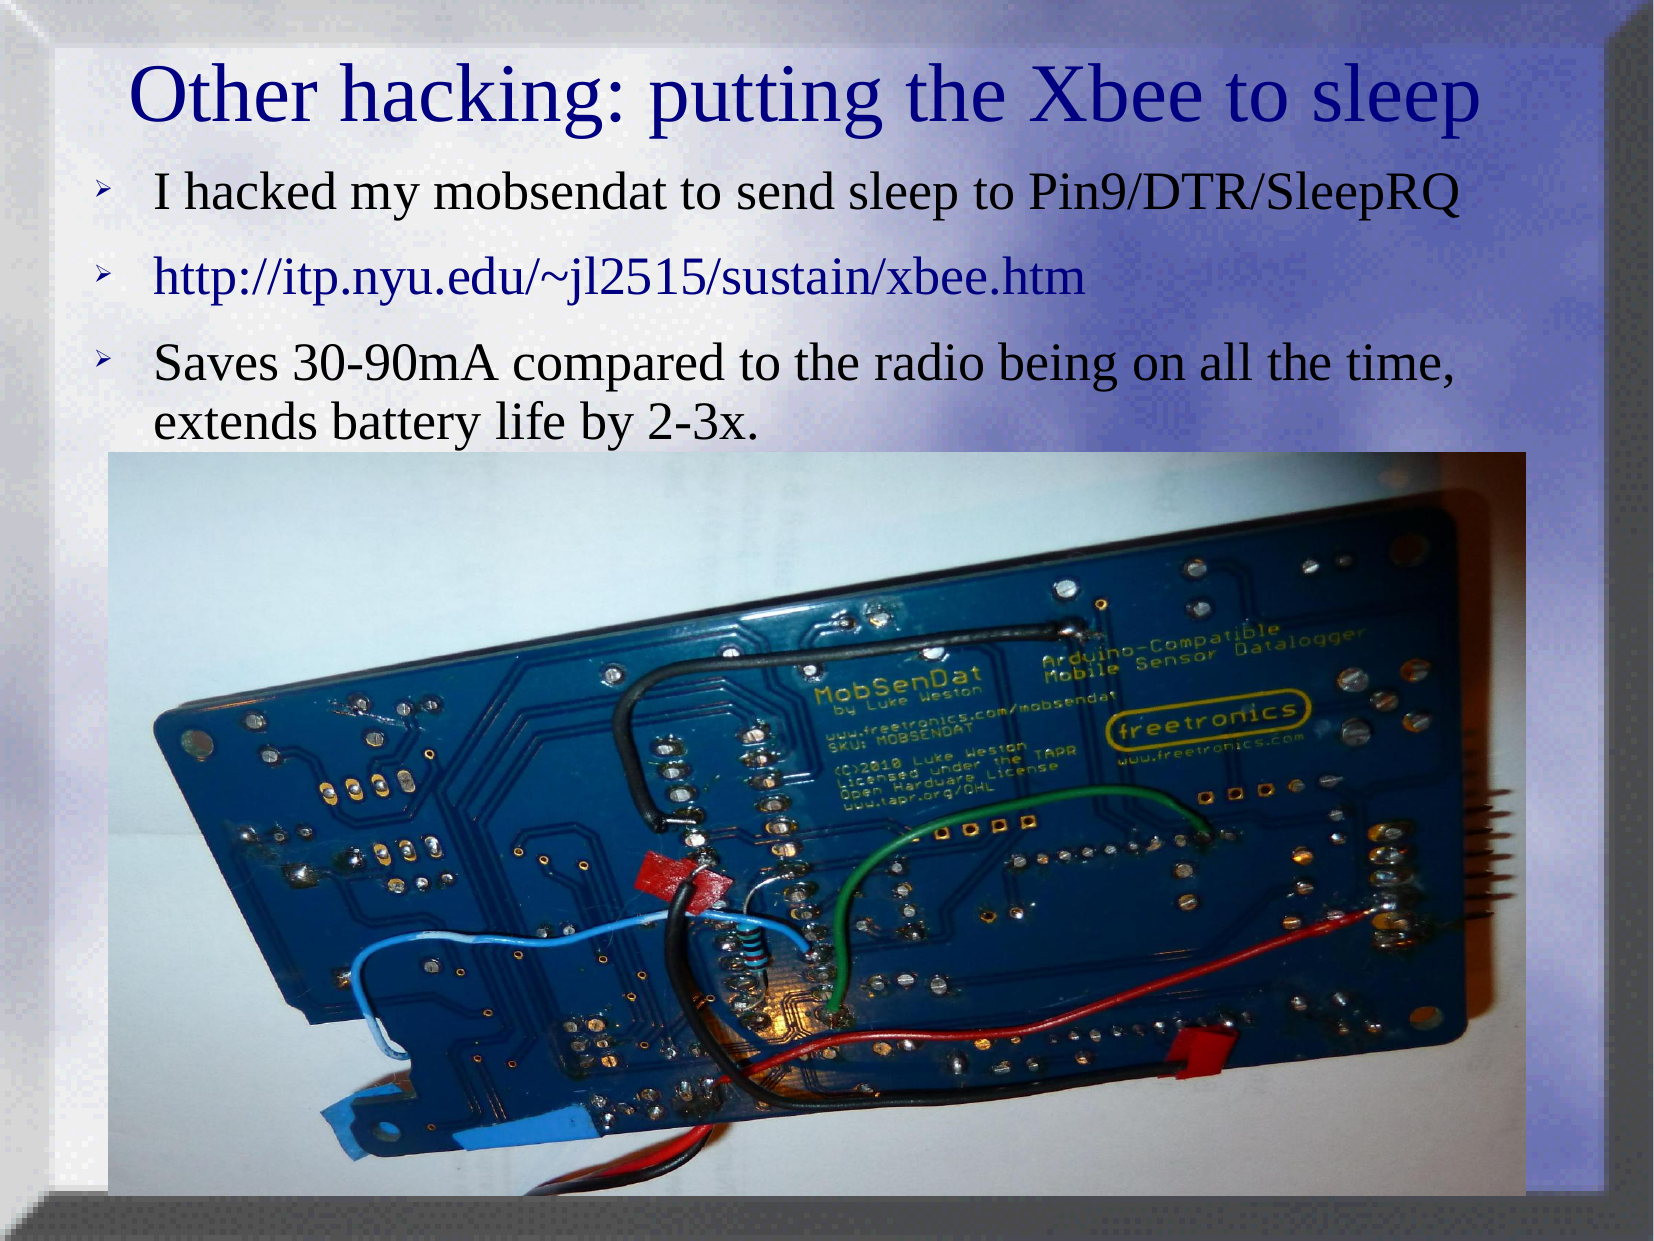

# Other hacking: putting the Xbee to sleep
I hacked my mobsendat to send sleep to Pin9/DTR/SleepRQ
http://itp.nyu.edu/~jl2515/sustain/xbee.htm
Saves 30-90mA compared to the radio being on all the time, extends battery life by 2-3x.